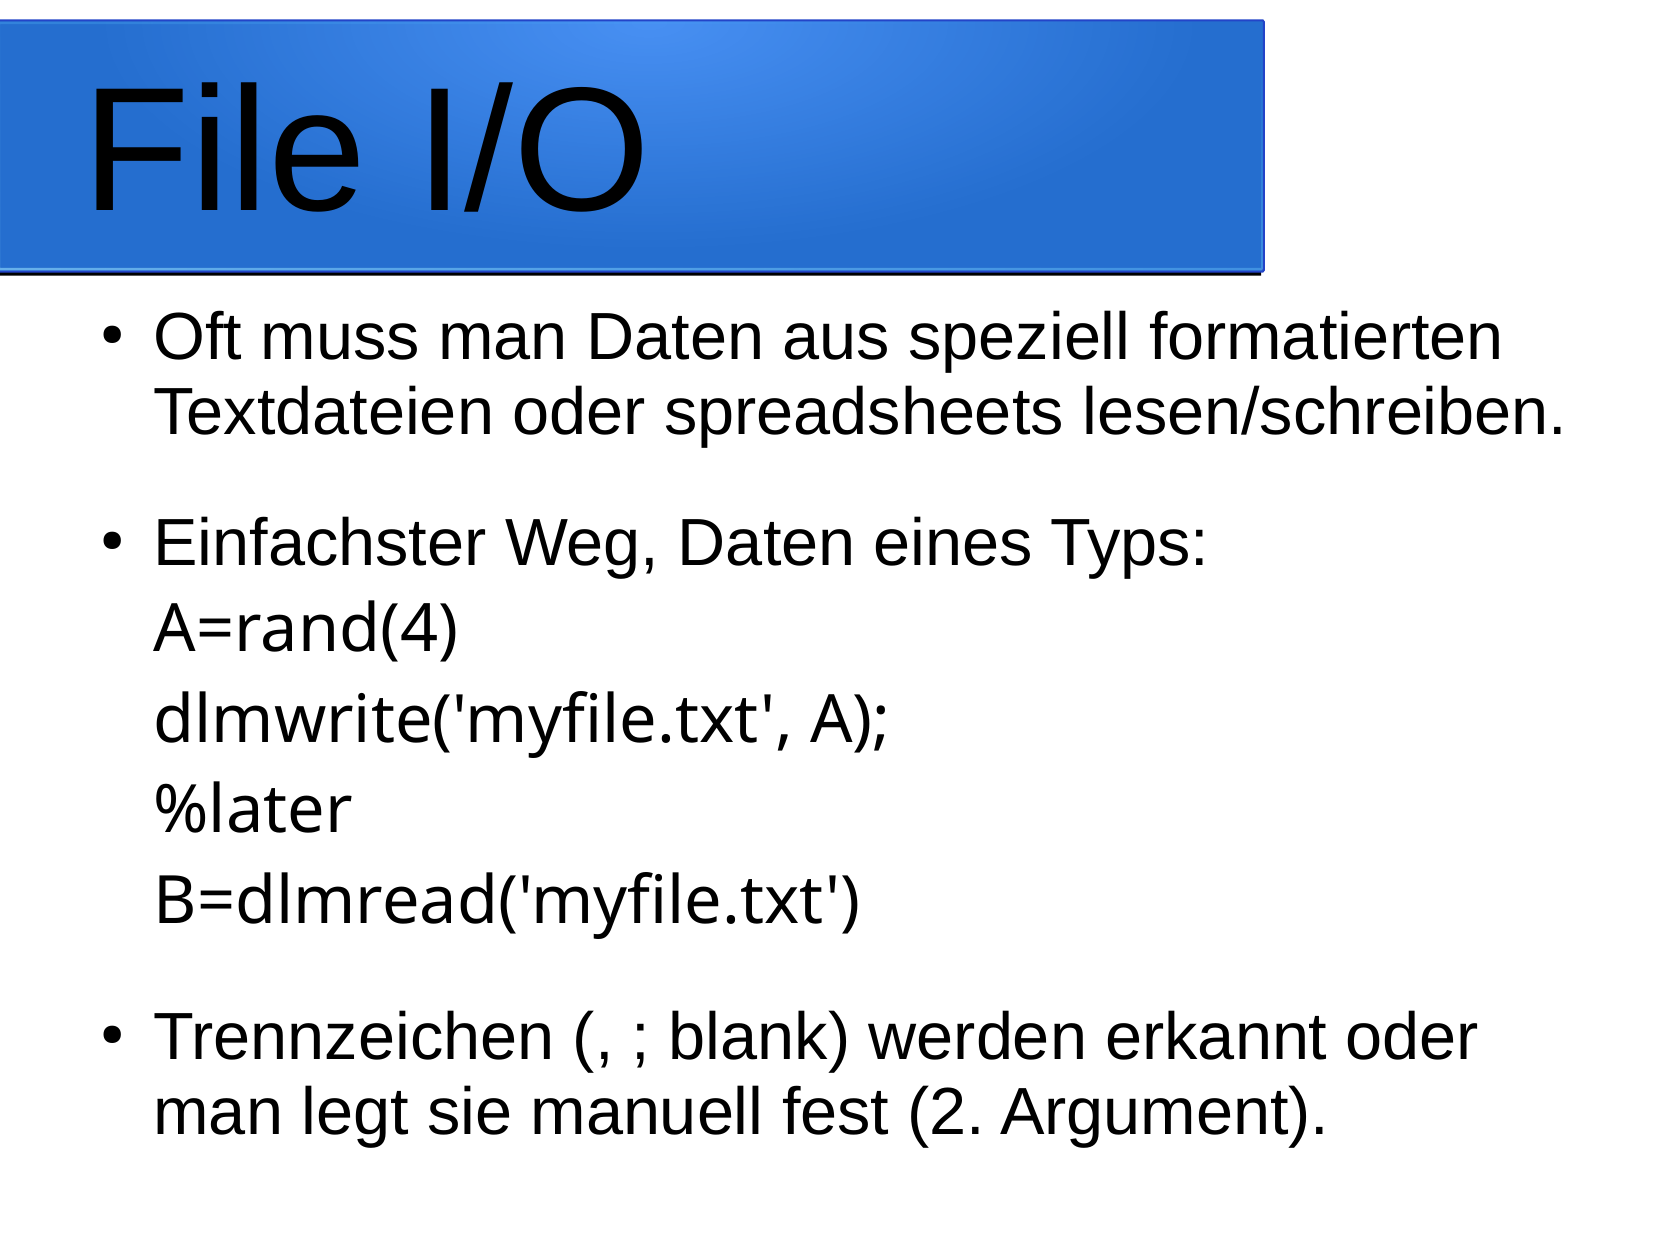

# File I/O
Oft muss man Daten aus speziell formatierten Textdateien oder spreadsheets lesen/schreiben.
Einfachster Weg, Daten eines Typs:
A=rand(4)
dlmwrite('myfile.txt', A);
%later
B=dlmread('myfile.txt')
Trennzeichen (, ; blank) werden erkannt oder man legt sie manuell fest (2. Argument).